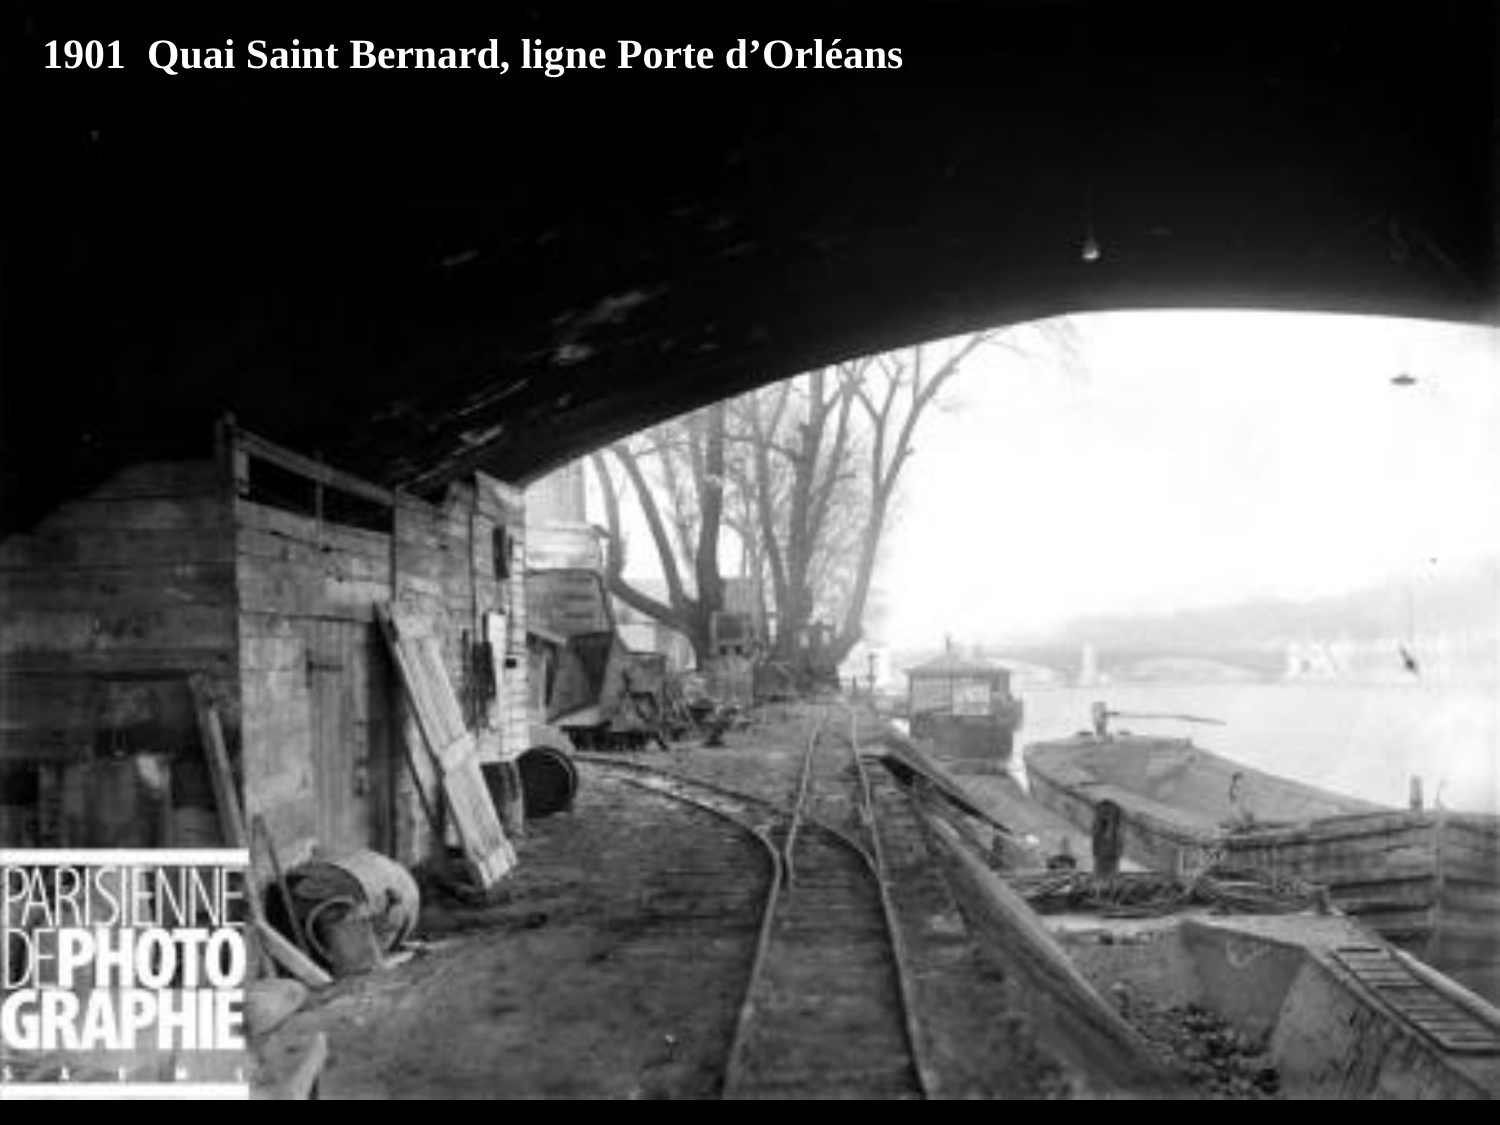

1901 Quai Saint Bernard, ligne Porte d’Orléans